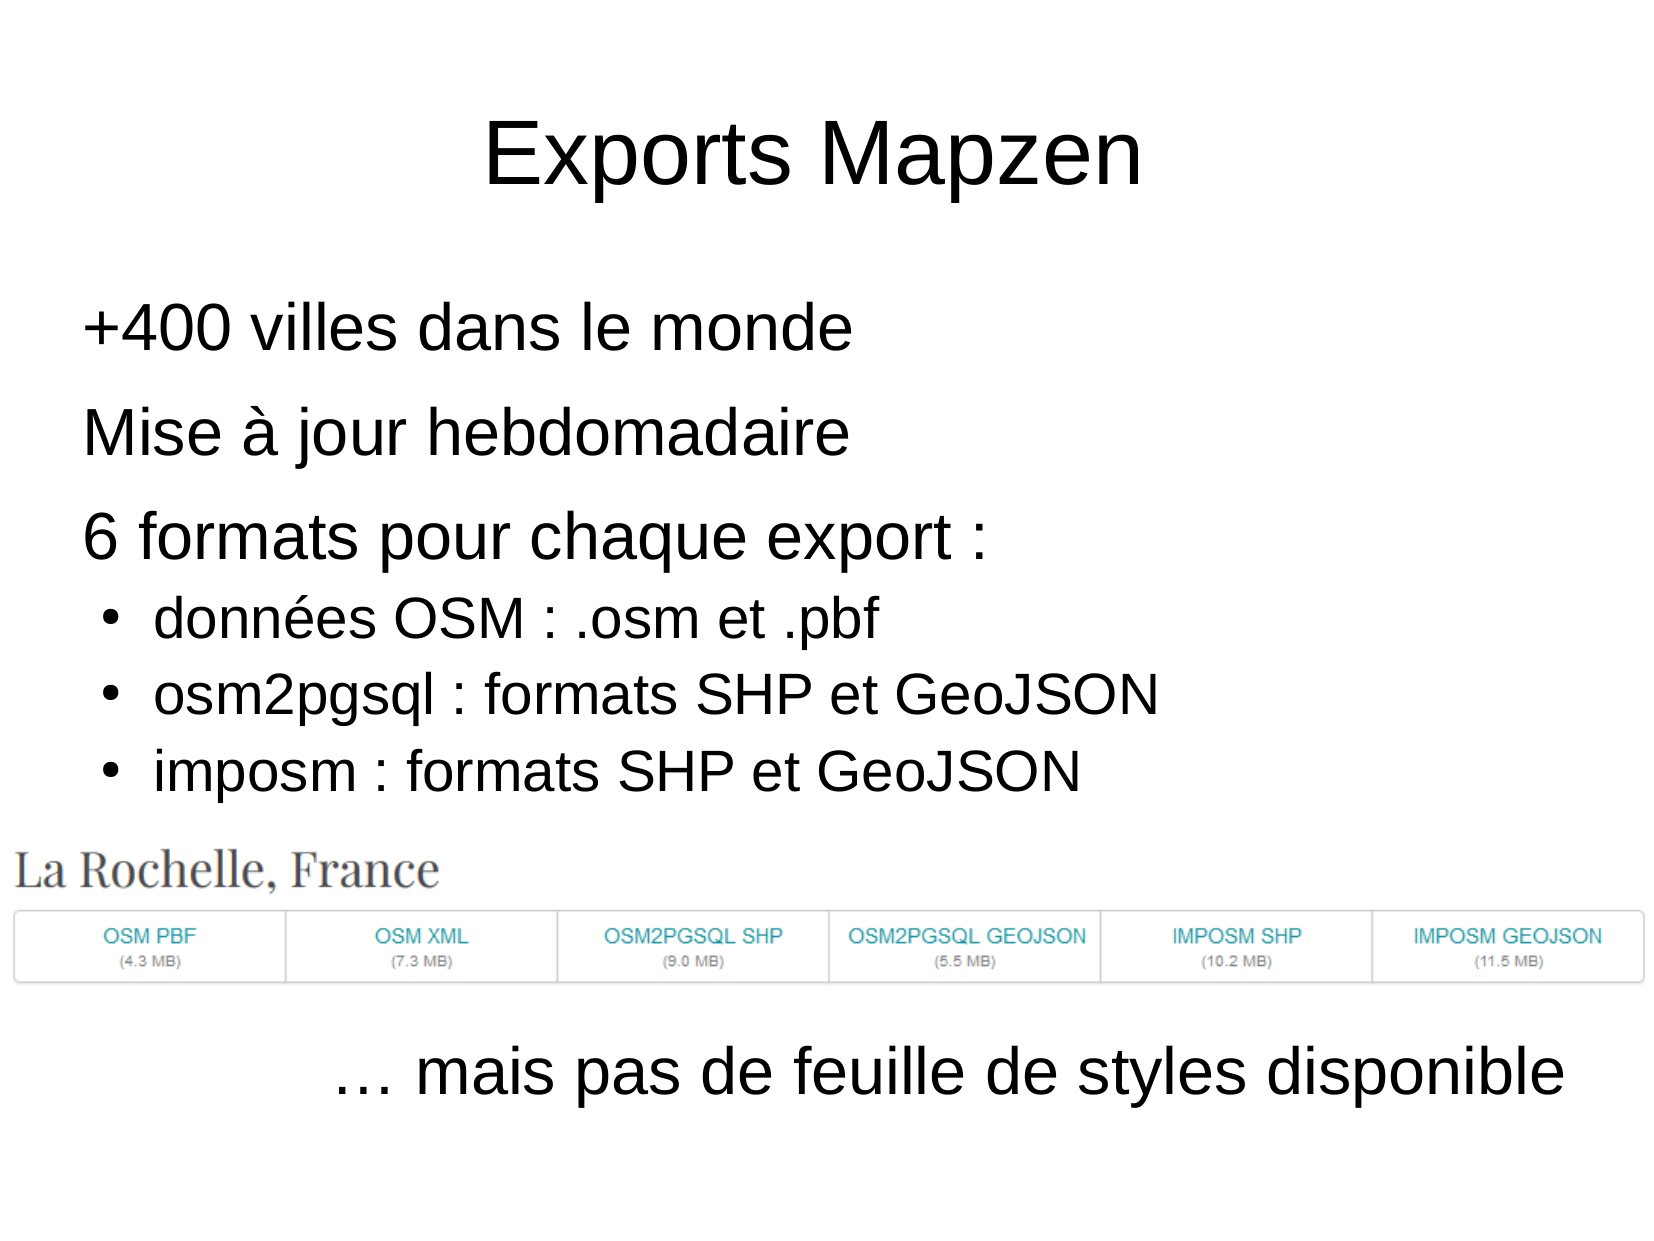

# Exports Mapzen
+400 villes dans le monde
Mise à jour hebdomadaire
6 formats pour chaque export :
données OSM : .osm et .pbf
osm2pgsql : formats SHP et GeoJSON
imposm : formats SHP et GeoJSON
… mais pas de feuille de styles disponible